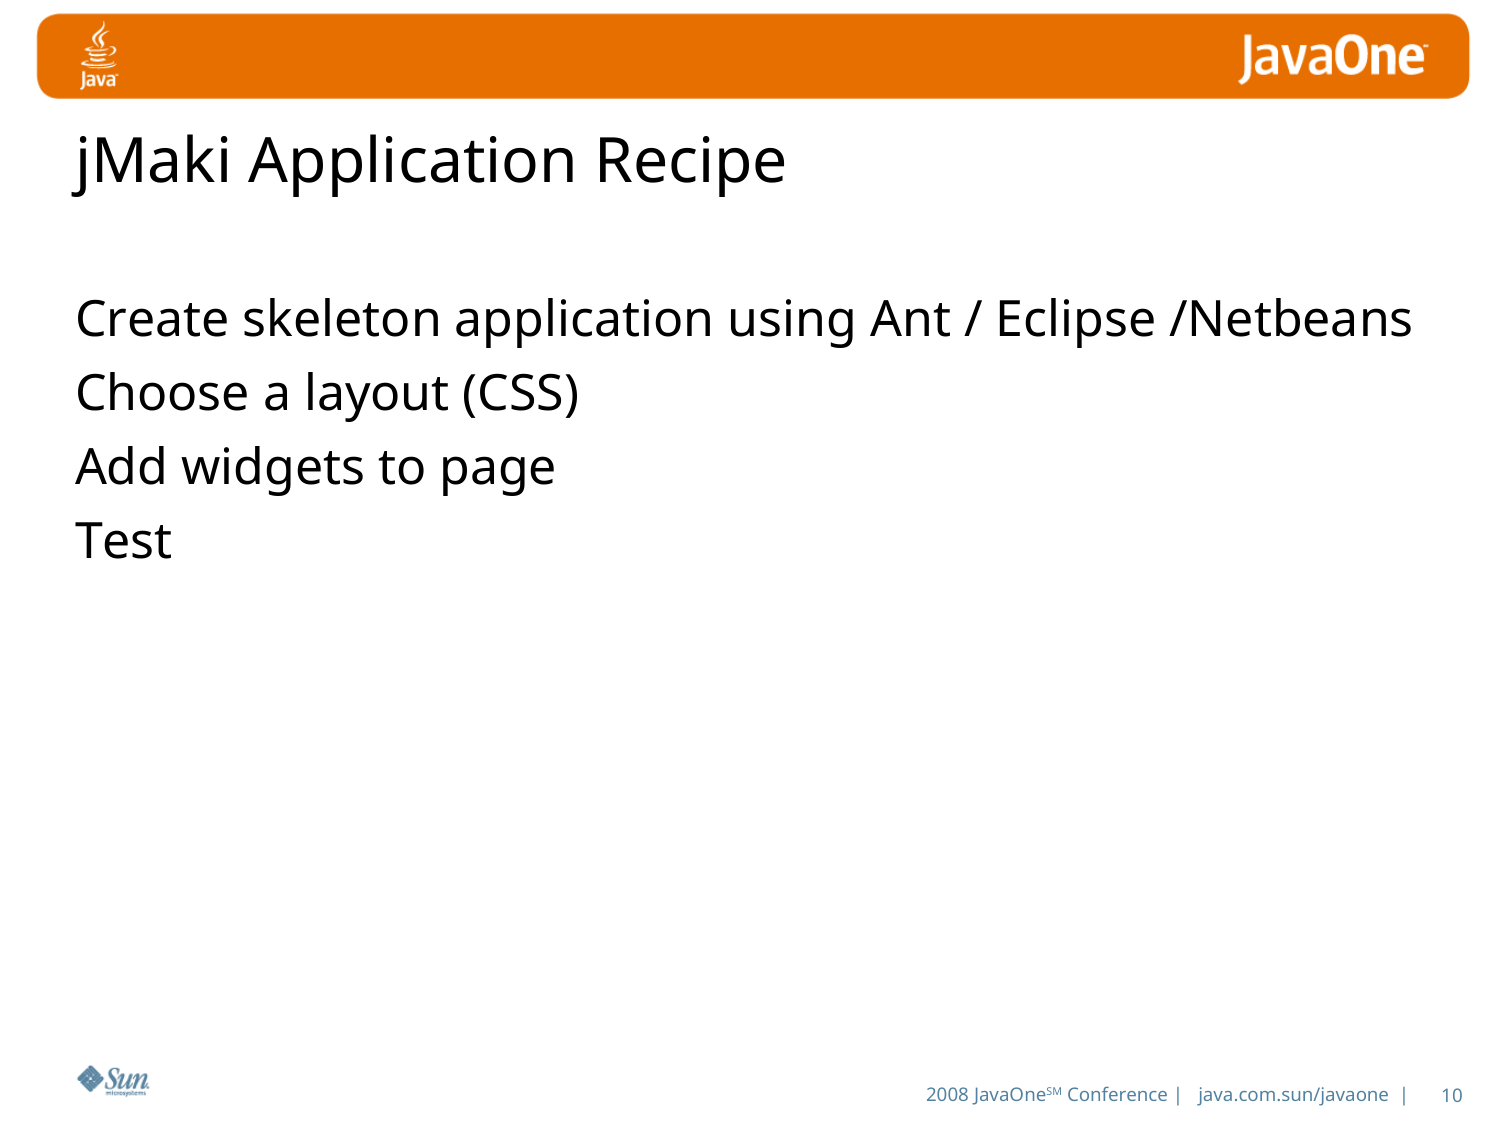

# jMaki Application Recipe
Create skeleton application using Ant / Eclipse /Netbeans
Choose a layout (CSS)
Add widgets to page
Test